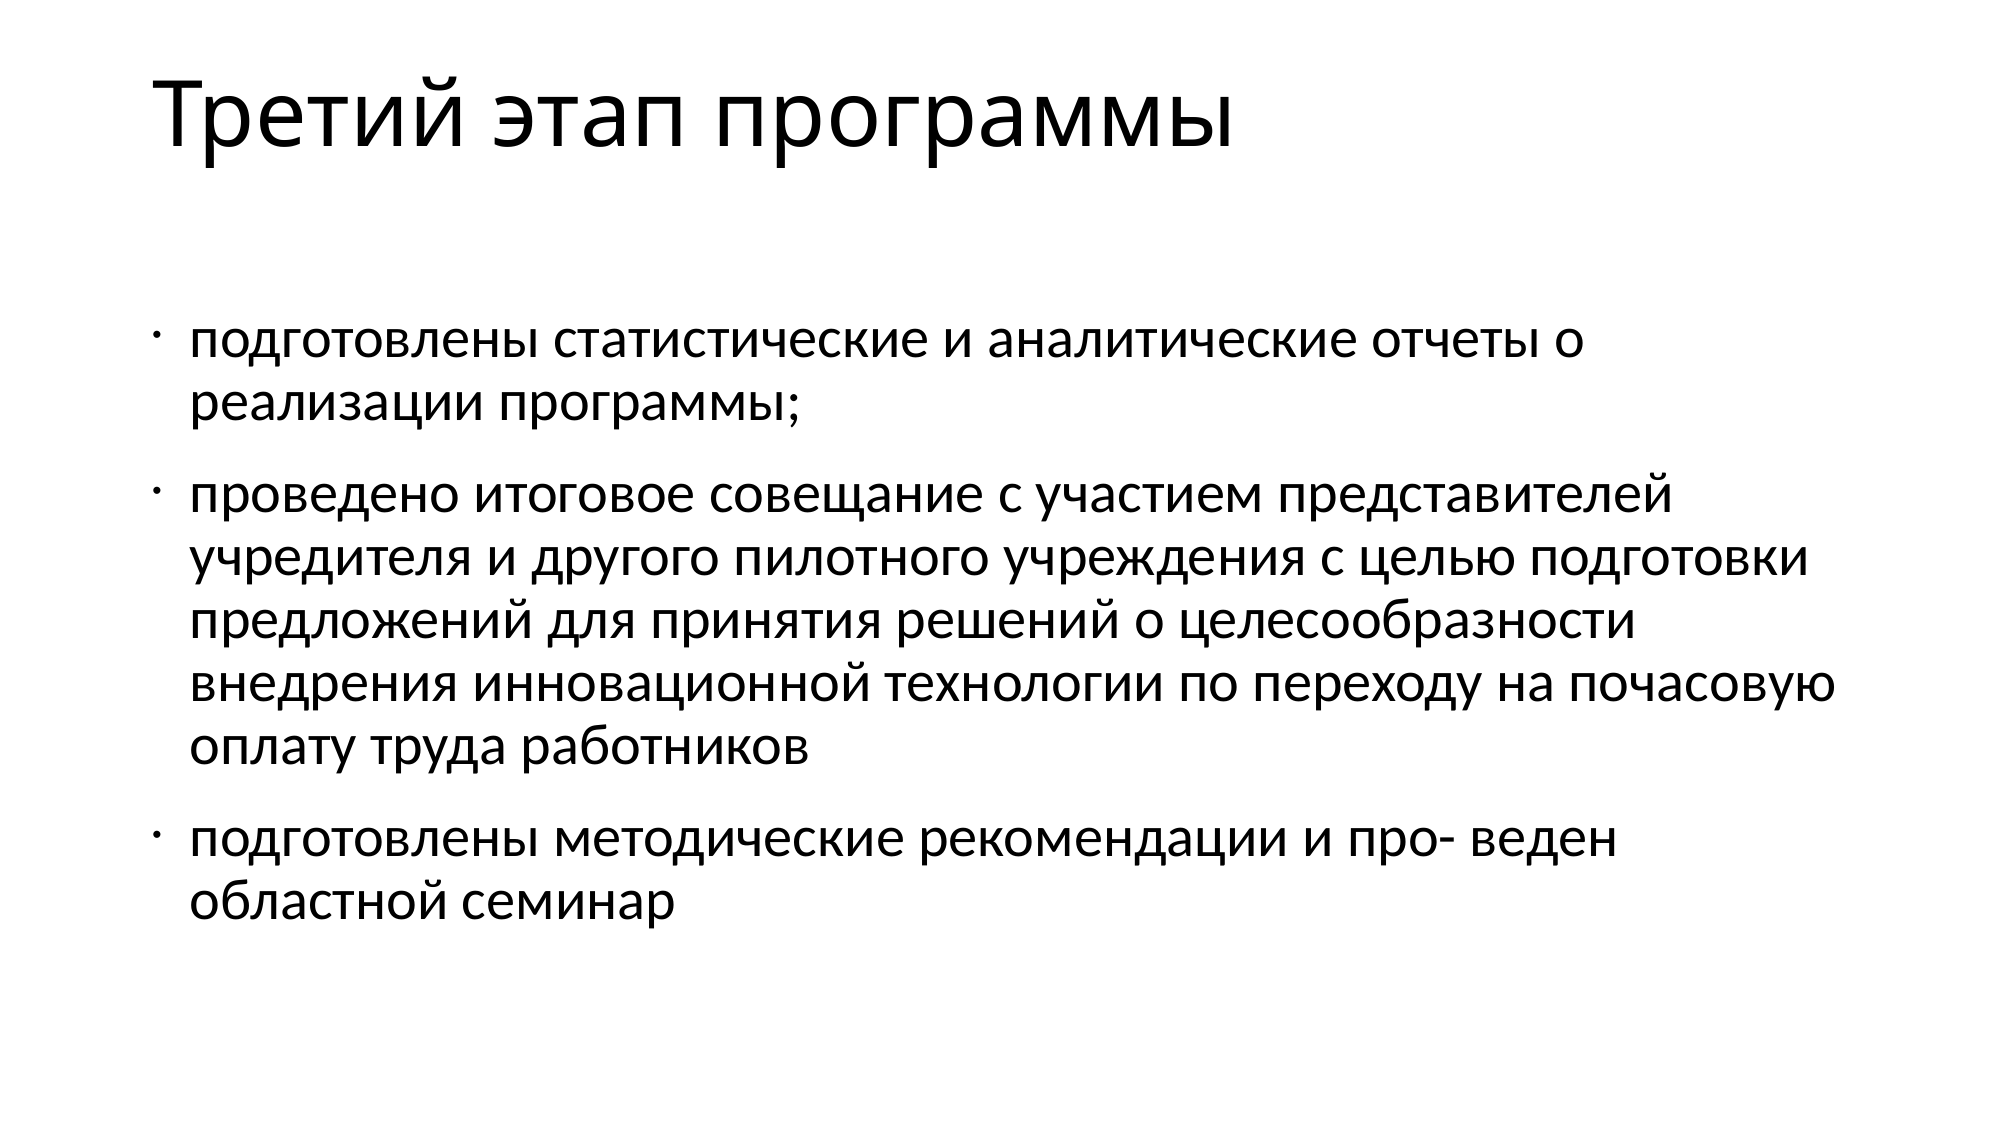

# Третий этап программы
подготовлены статистические и аналитические отчеты о реализации программы;
проведено итоговое совещание с участием представителей учредителя и другого пилотного учреждения с целью подготовки предложений для принятия решений о целесообразности внедрения инновационной технологии по переходу на почасовую оплату труда работников
подготовлены методические рекомендации и про- веден областной семинар